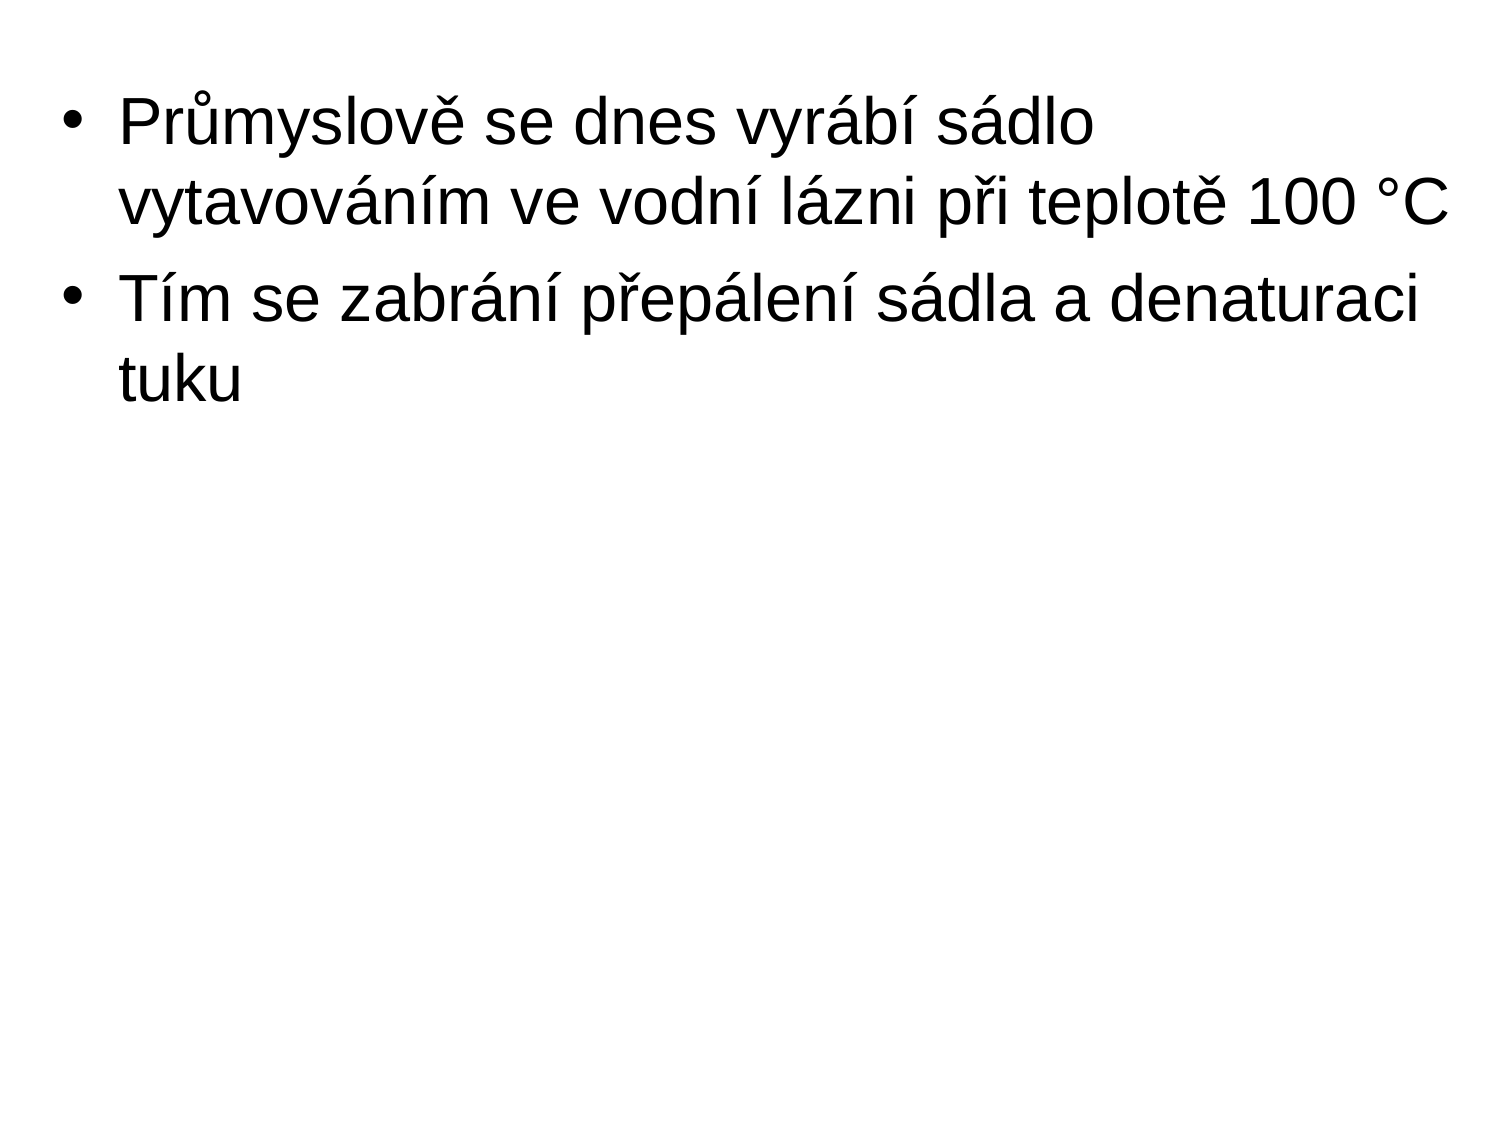

# Průmyslově se dnes vyrábí sádlo vytavováním ve vodní lázni při teplotě 100 °C
Tím se zabrání přepálení sádla a denaturaci tuku